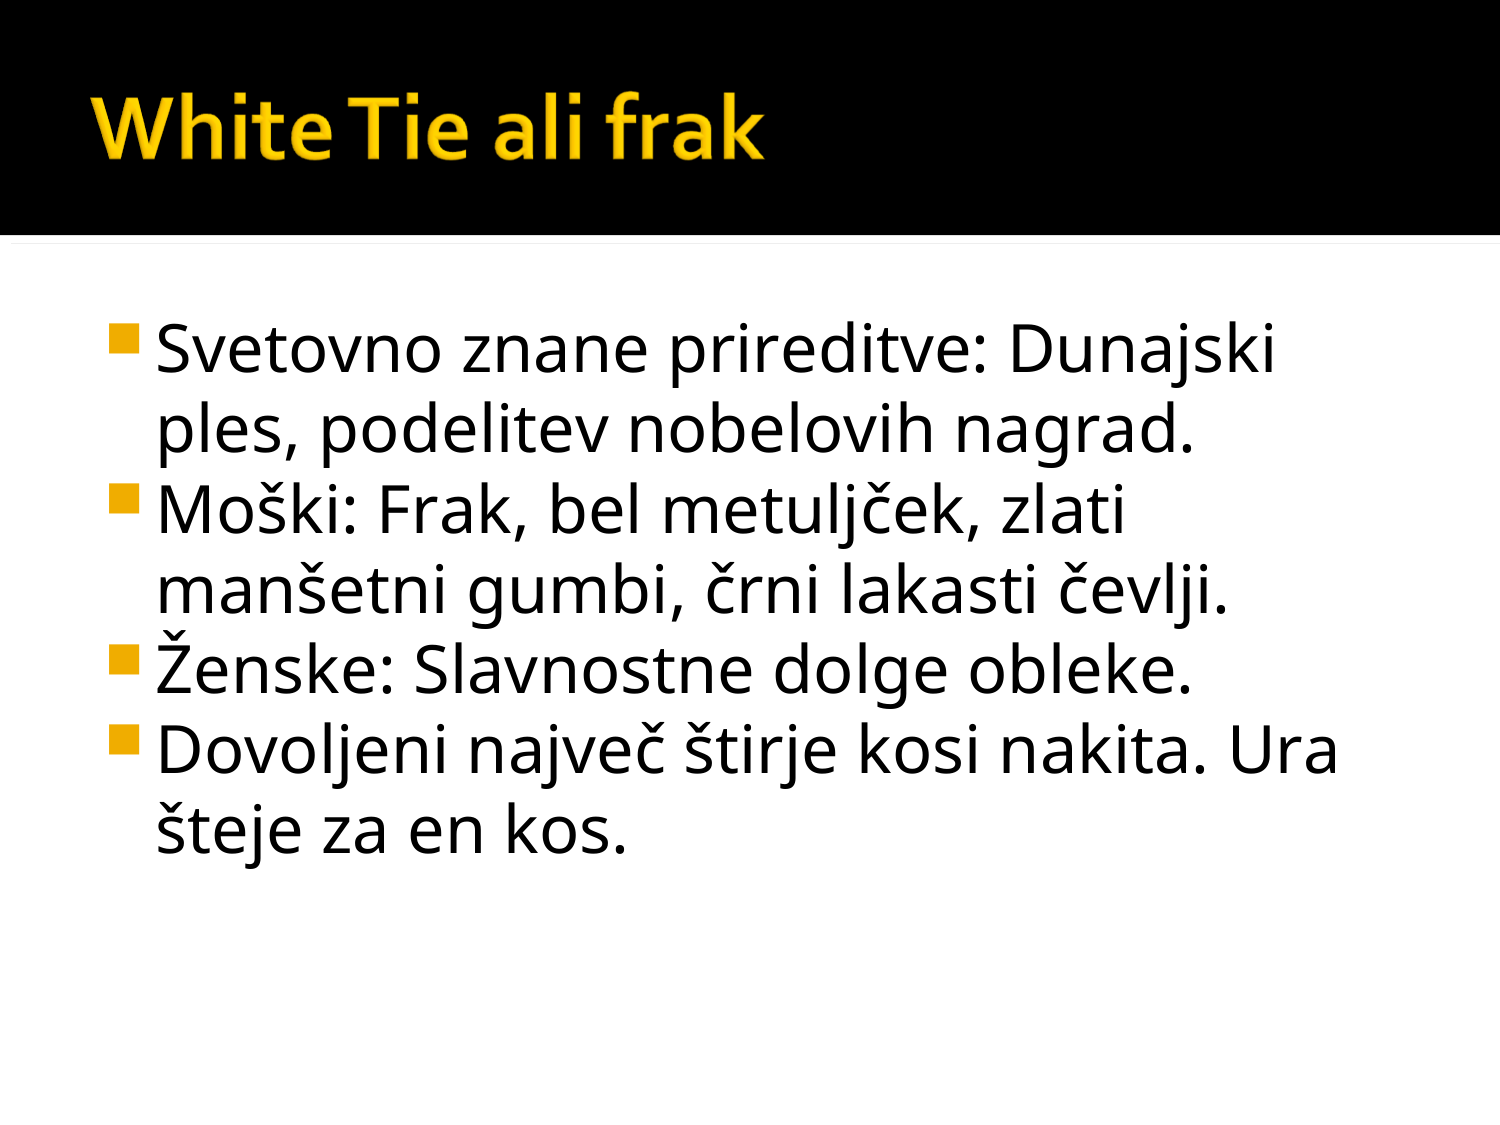

# Svetovno znane prireditve: Dunajski ples, podelitev nobelovih nagrad.
Moški: Frak, bel metuljček, zlati manšetni gumbi, črni lakasti čevlji.
Ženske: Slavnostne dolge obleke.
Dovoljeni največ štirje kosi nakita. Ura šteje za en kos.